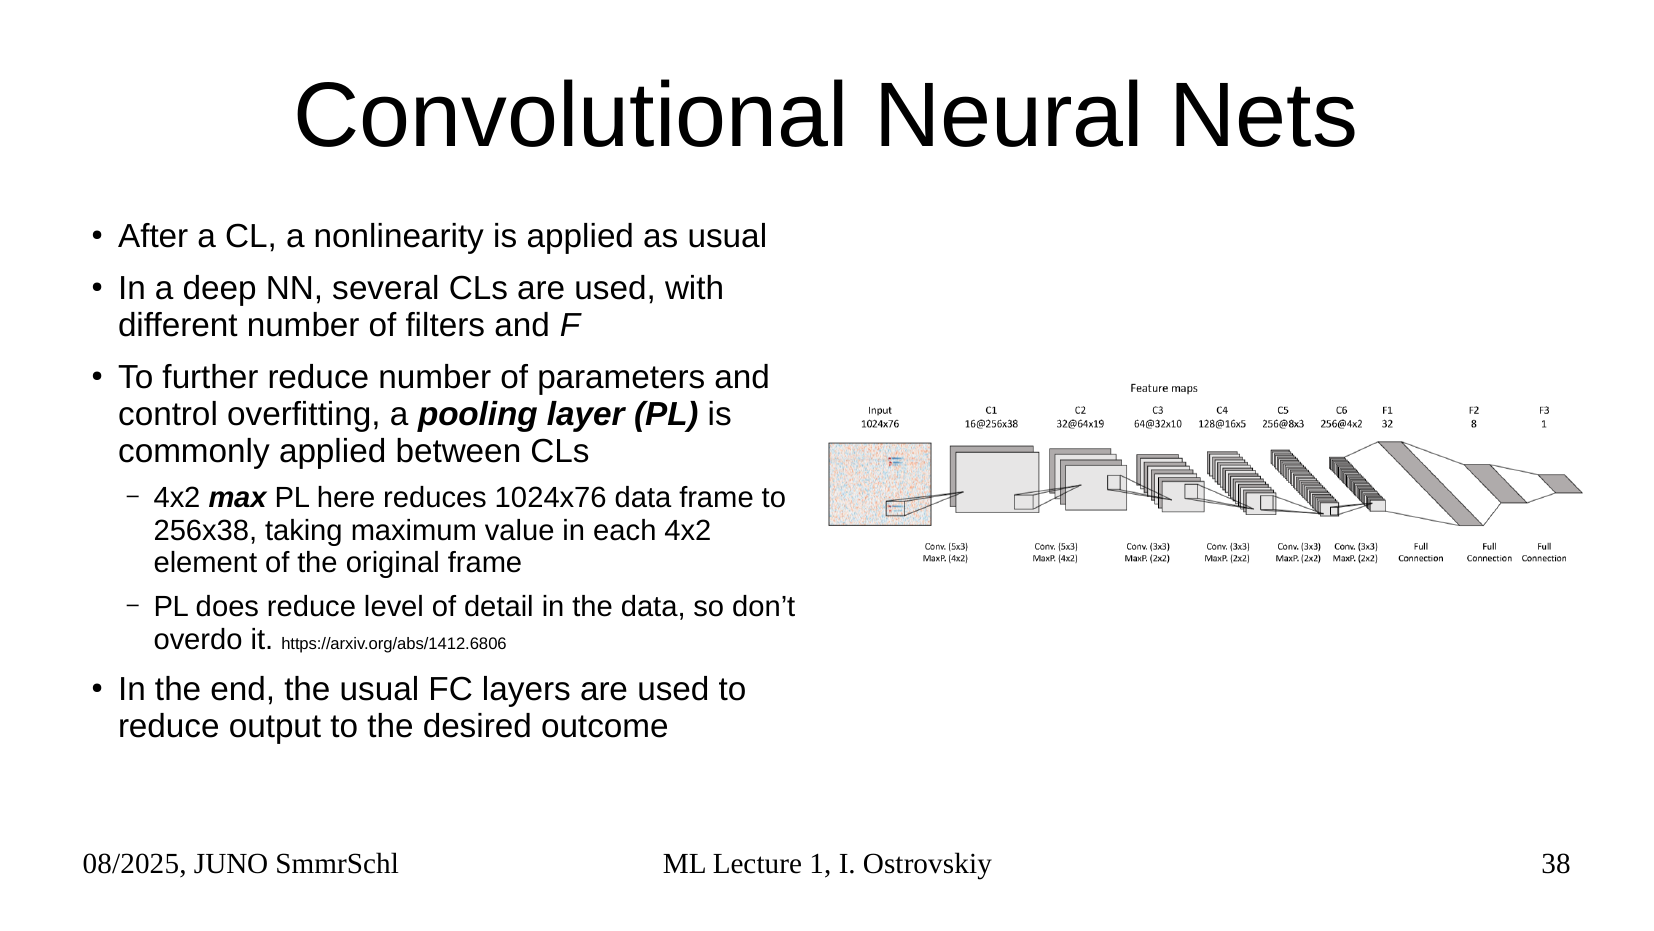

# Convolutional Neural Nets
After a CL, a nonlinearity is applied as usual
In a deep NN, several CLs are used, with different number of filters and F
To further reduce number of parameters and control overfitting, a pooling layer (PL) is commonly applied between CLs
4x2 max PL here reduces 1024x76 data frame to 256x38, taking maximum value in each 4x2 element of the original frame
PL does reduce level of detail in the data, so don’t overdo it. https://arxiv.org/abs/1412.6806
In the end, the usual FC layers are used to reduce output to the desired outcome
08/2025, JUNO SmmrSchl
ML Lecture 1, I. Ostrovskiy
38